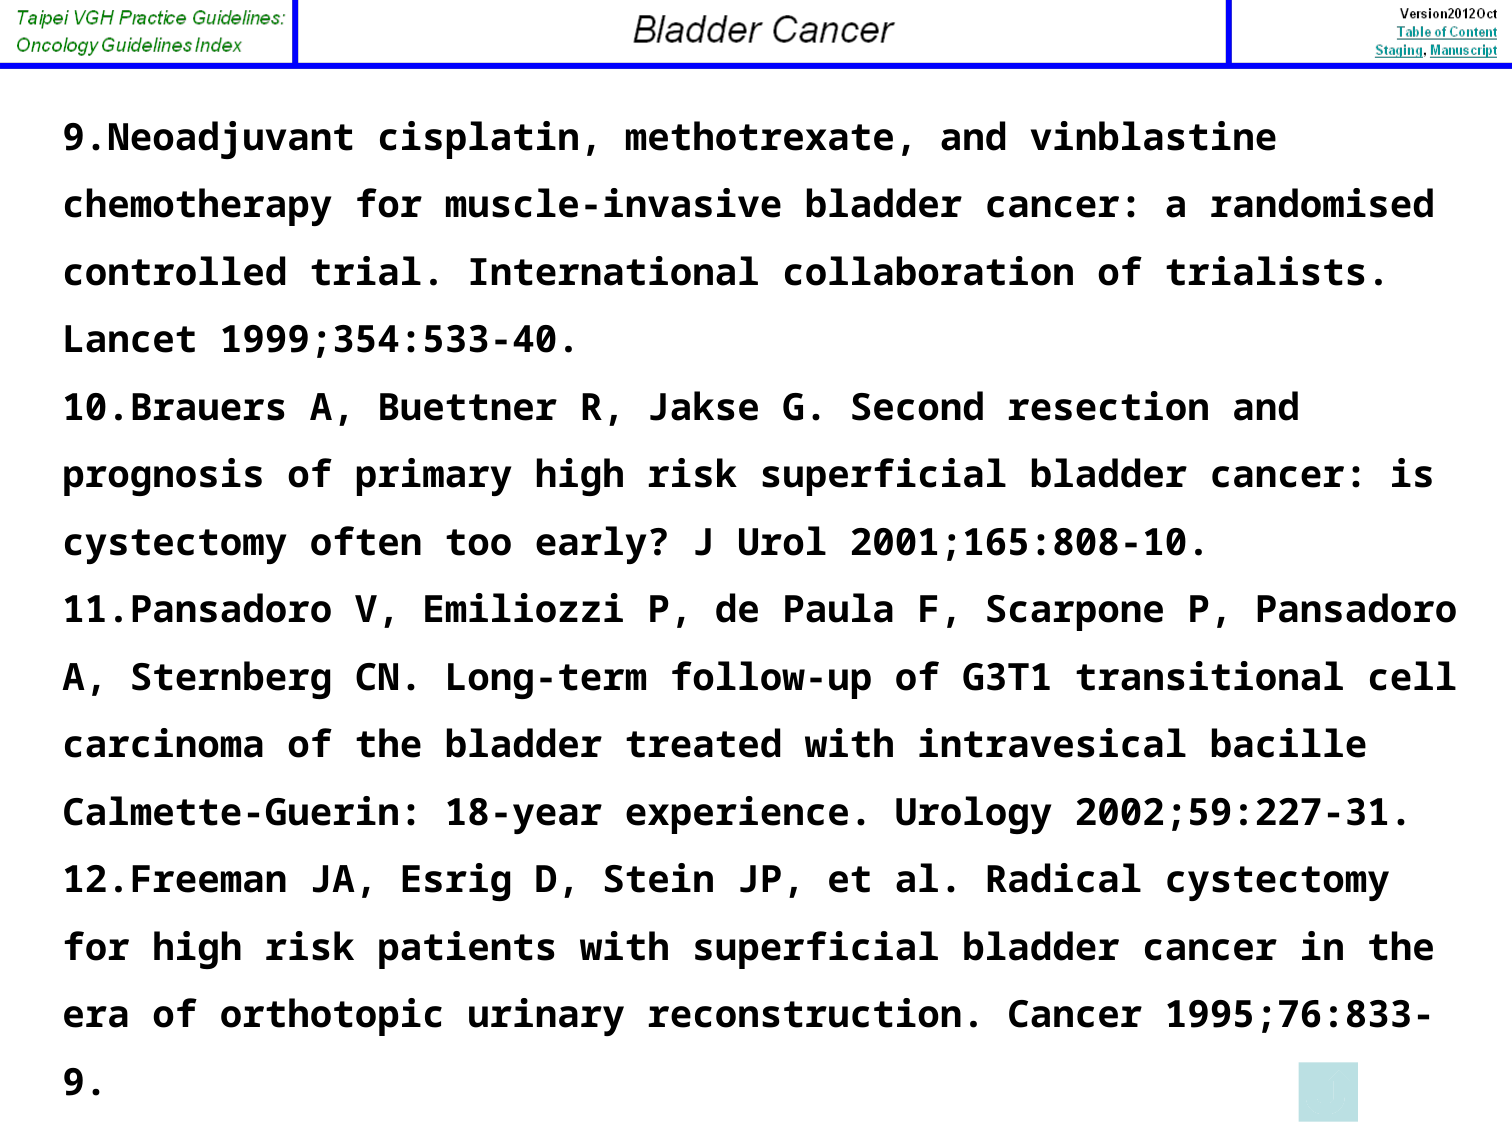

# 9.Neoadjuvant cisplatin, methotrexate, and vinblastine chemotherapy for muscle-invasive bladder cancer: a randomised controlled trial. International collaboration of trialists. Lancet 1999;354:533-40. 10.Brauers A, Buettner R, Jakse G. Second resection and prognosis of primary high risk superficial bladder cancer: is cystectomy often too early? J Urol 2001;165:808-10. 11.Pansadoro V, Emiliozzi P, de Paula F, Scarpone P, Pansadoro A, Sternberg CN. Long-term follow-up of G3T1 transitional cell carcinoma of the bladder treated with intravesical bacille Calmette-Guerin: 18-year experience. Urology 2002;59:227-31. 12.Freeman JA, Esrig D, Stein JP, et al. Radical cystectomy for high risk patients with superficial bladder cancer in the era of orthotopic urinary reconstruction. Cancer 1995;76:833-9.